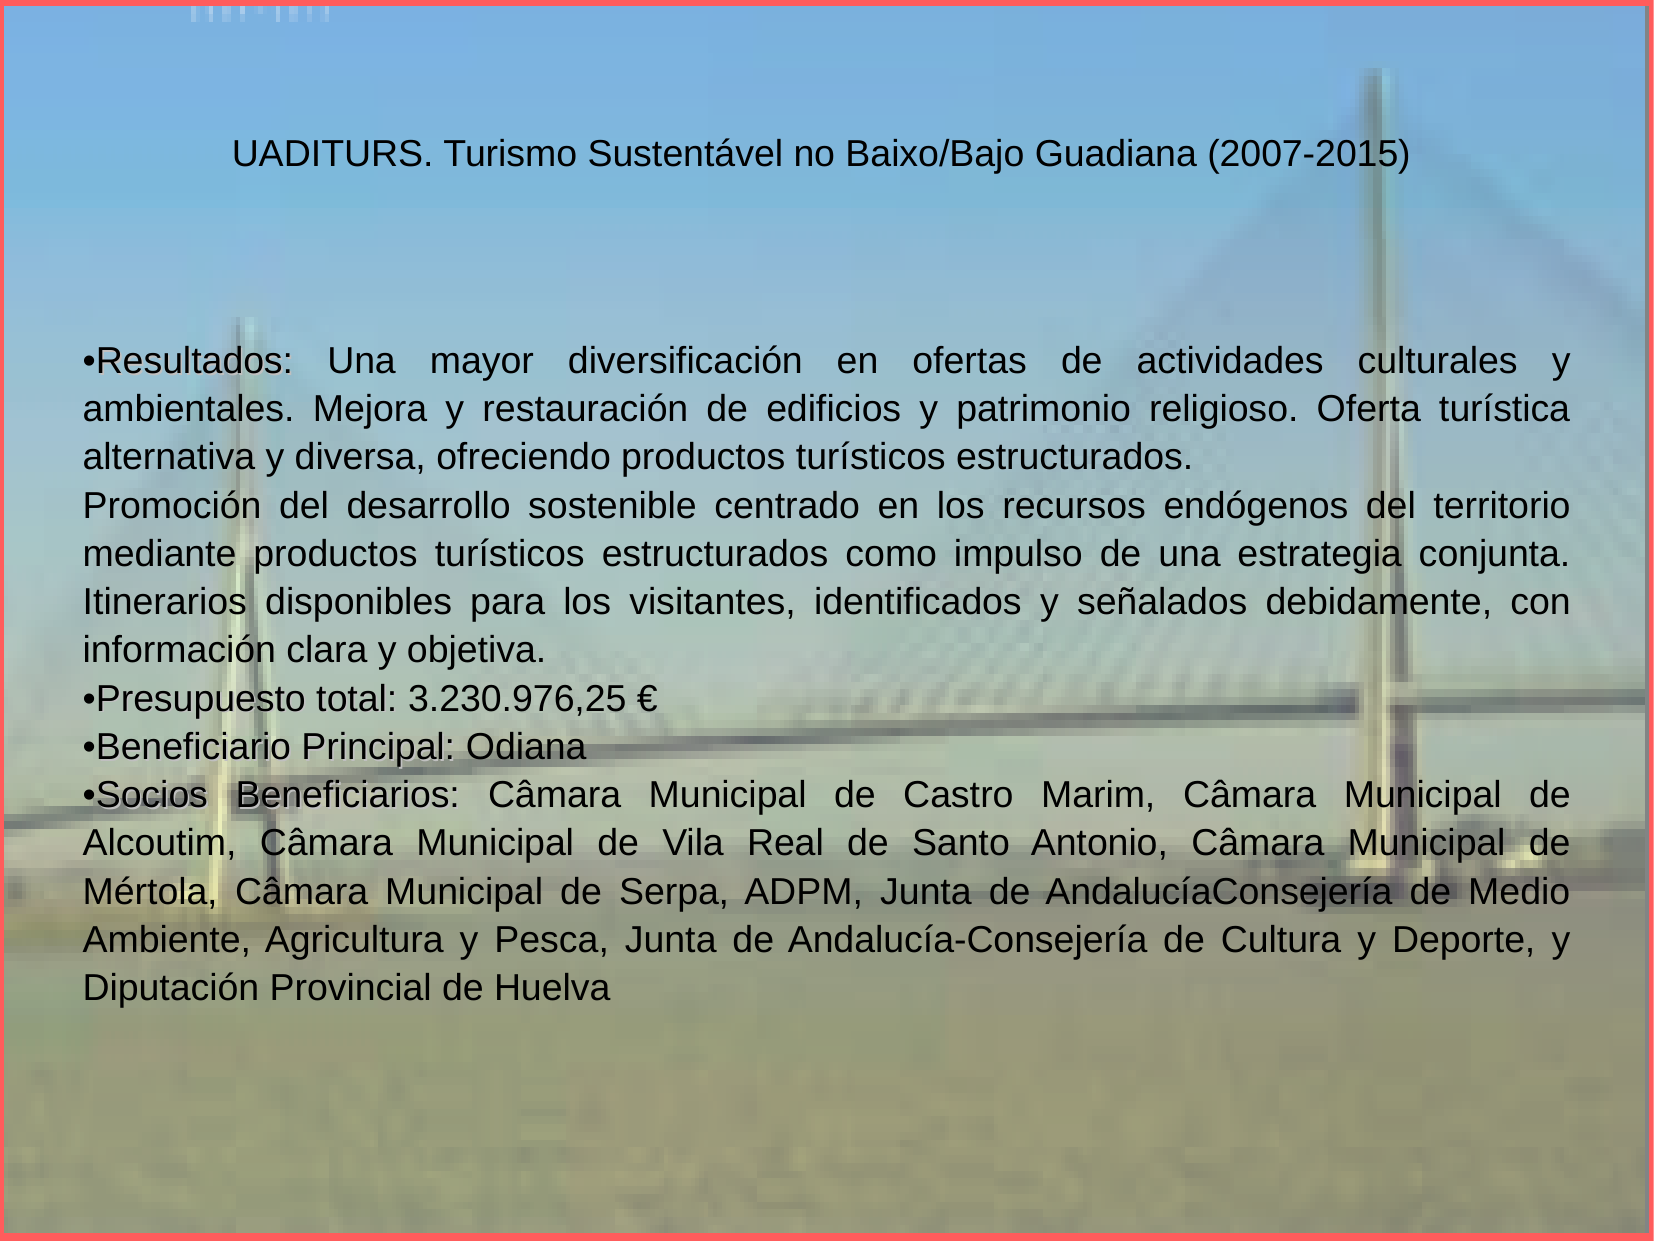

# UADITURS. Turismo Sustentável no Baixo/Bajo Guadiana (2007-2015)
•Resultados: Una mayor diversificación en ofertas de actividades culturales y ambientales. Mejora y restauración de edificios y patrimonio religioso. Oferta turística alternativa y diversa, ofreciendo productos turísticos estructurados.
Promoción del desarrollo sostenible centrado en los recursos endógenos del territorio mediante productos turísticos estructurados como impulso de una estrategia conjunta. Itinerarios disponibles para los visitantes, identificados y señalados debidamente, con información clara y objetiva.
•Presupuesto total: 3.230.976,25 €
•Beneficiario Principal: Odiana
•Socios Beneficiarios: Câmara Municipal de Castro Marim, Câmara Municipal de Alcoutim, Câmara Municipal de Vila Real de Santo Antonio, Câmara Municipal de Mértola, Câmara Municipal de Serpa, ADPM, Junta de AndalucíaConsejería de Medio Ambiente, Agricultura y Pesca, Junta de Andalucía-Consejería de Cultura y Deporte, y Diputación Provincial de Huelva